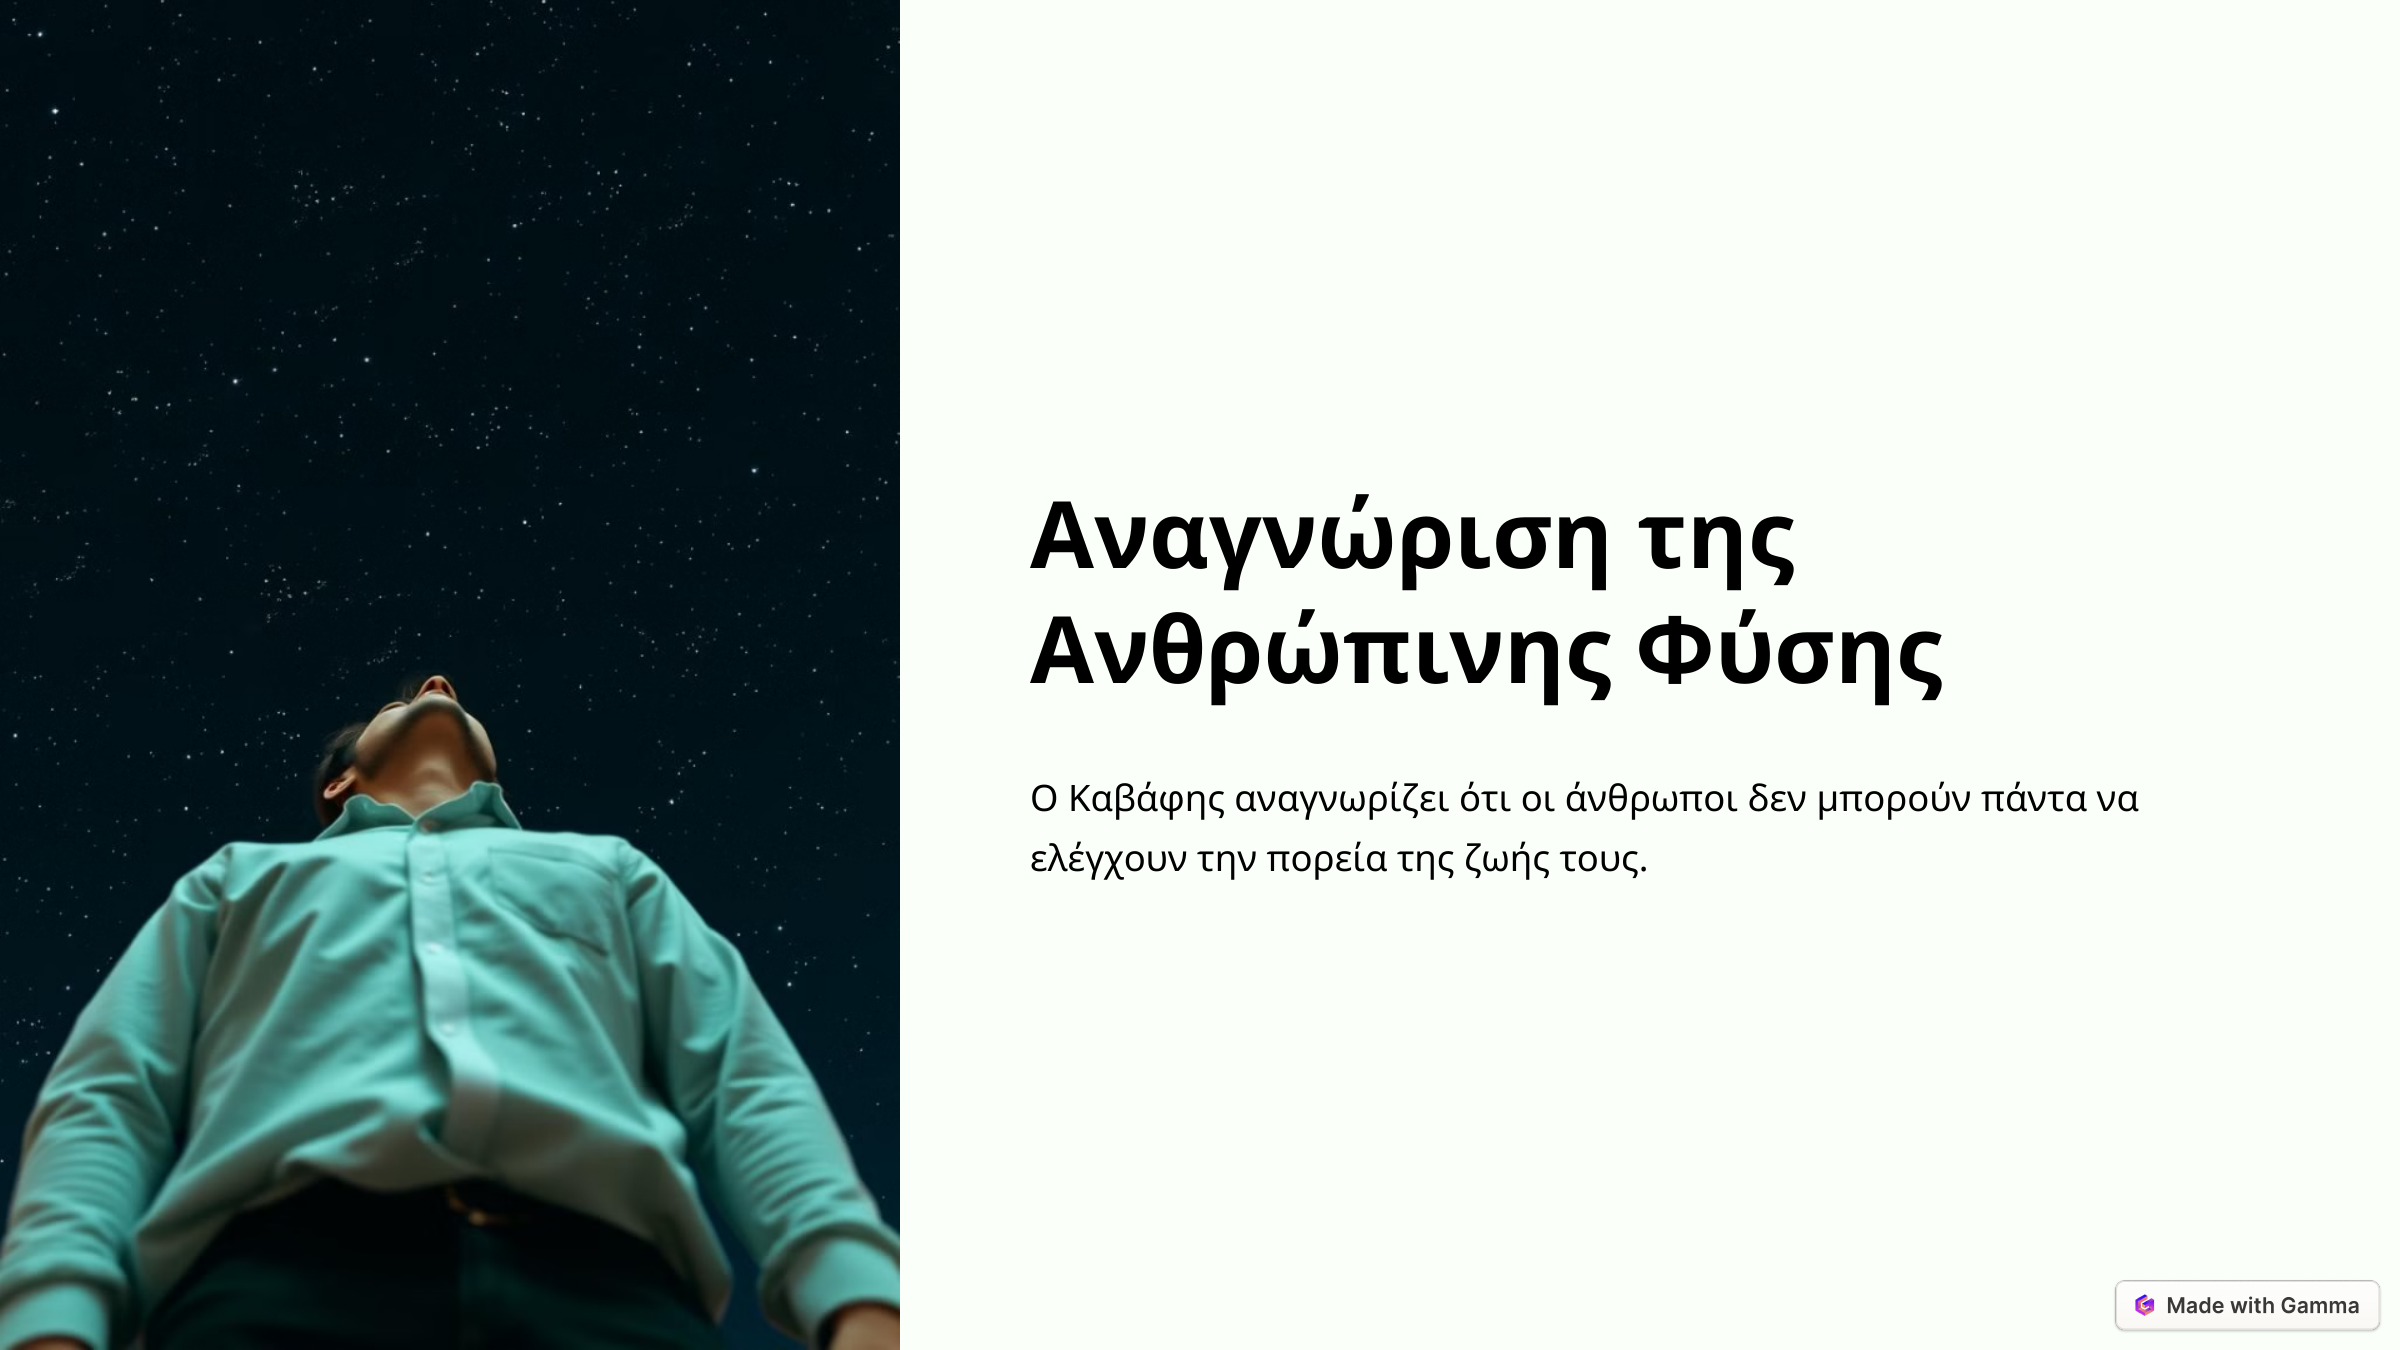

Αναγνώριση της Ανθρώπινης Φύσης
Ο Καβάφης αναγνωρίζει ότι οι άνθρωποι δεν μπορούν πάντα να ελέγχουν την πορεία της ζωής τους.